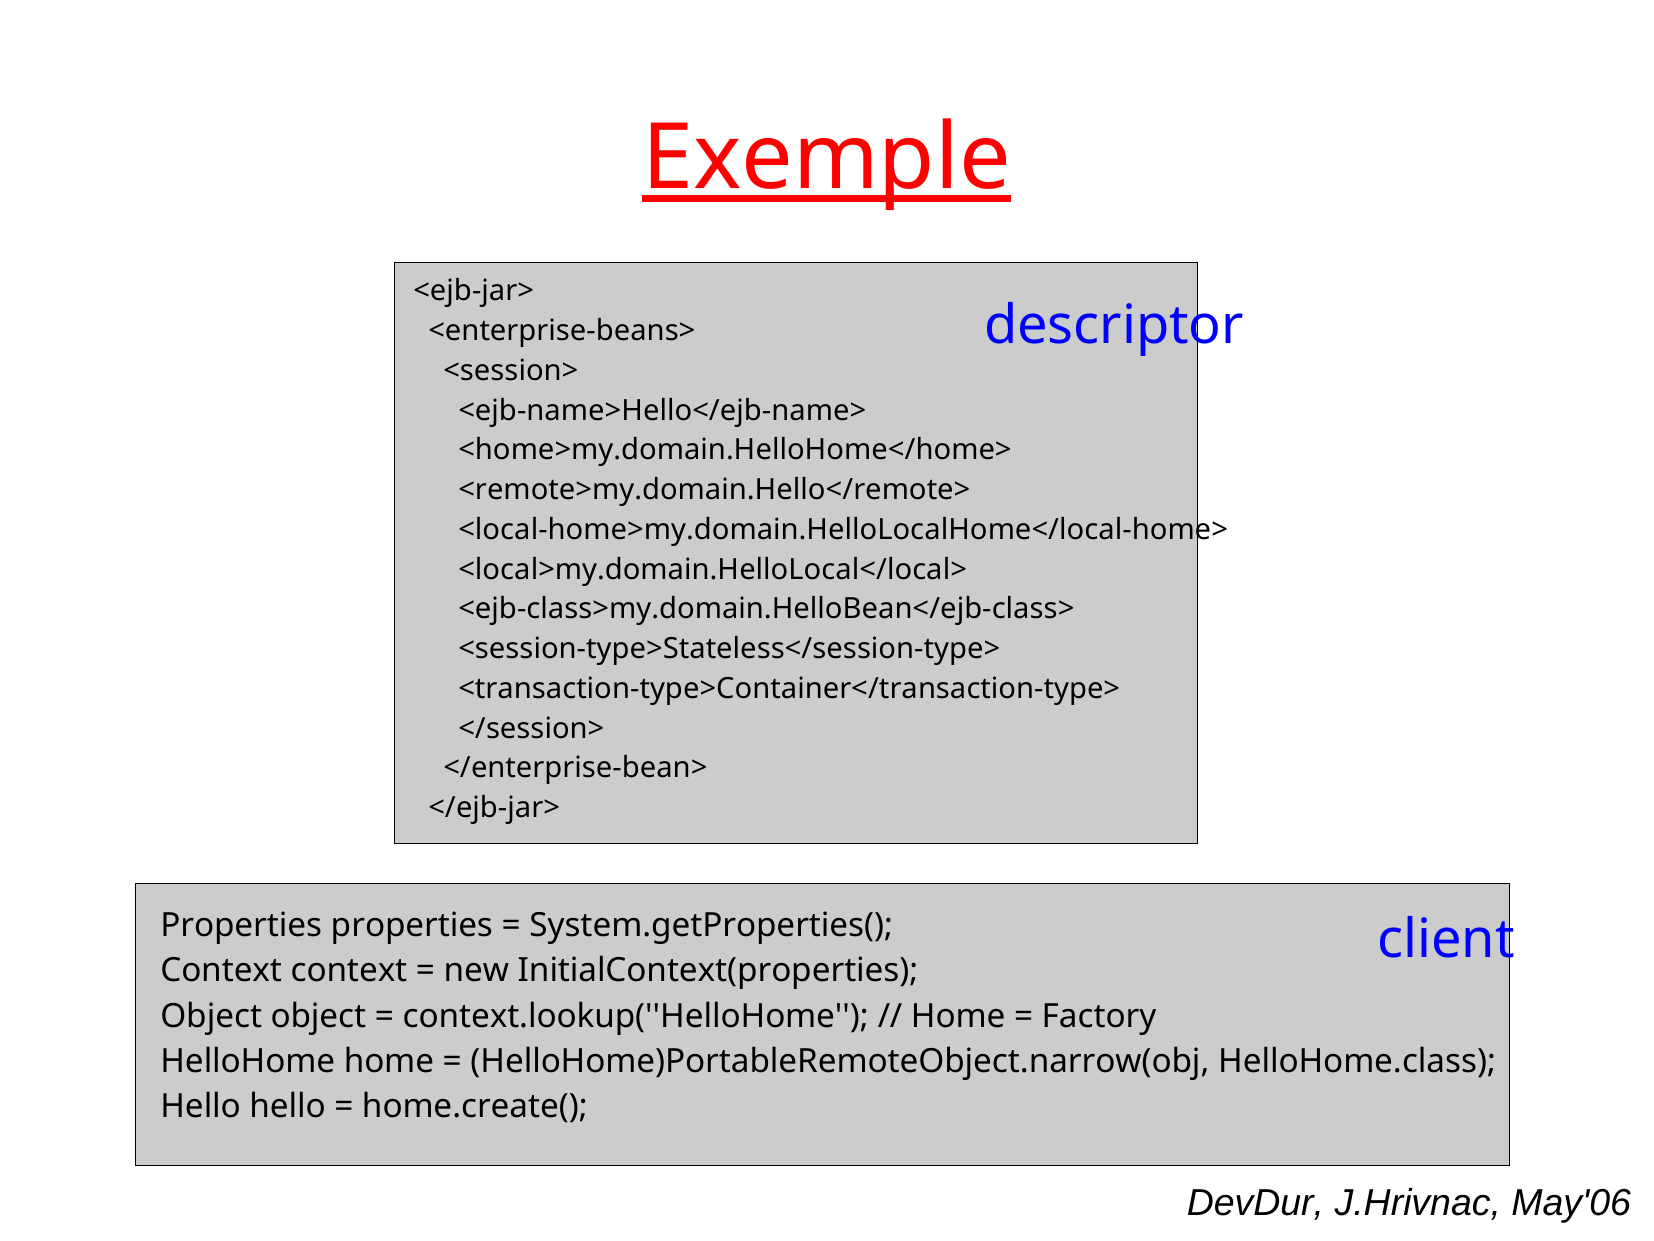

# Exemple
<ejb-jar>
 <enterprise-beans>
 <session>
 <ejb-name>Hello</ejb-name>
 <home>my.domain.HelloHome</home>
 <remote>my.domain.Hello</remote>
 <local-home>my.domain.HelloLocalHome</local-home>
 <local>my.domain.HelloLocal</local>
 <ejb-class>my.domain.HelloBean</ejb-class>
 <session-type>Stateless</session-type>
 <transaction-type>Container</transaction-type>
 </session>
 </enterprise-bean>
 </ejb-jar>
descriptor
client
Properties properties = System.getProperties();
Context context = new InitialContext(properties);
Object object = context.lookup(''HelloHome''); // Home = Factory
HelloHome home = (HelloHome)PortableRemoteObject.narrow(obj, HelloHome.class);
Hello hello = home.create();
DevDur, J.Hrivnac, May'06